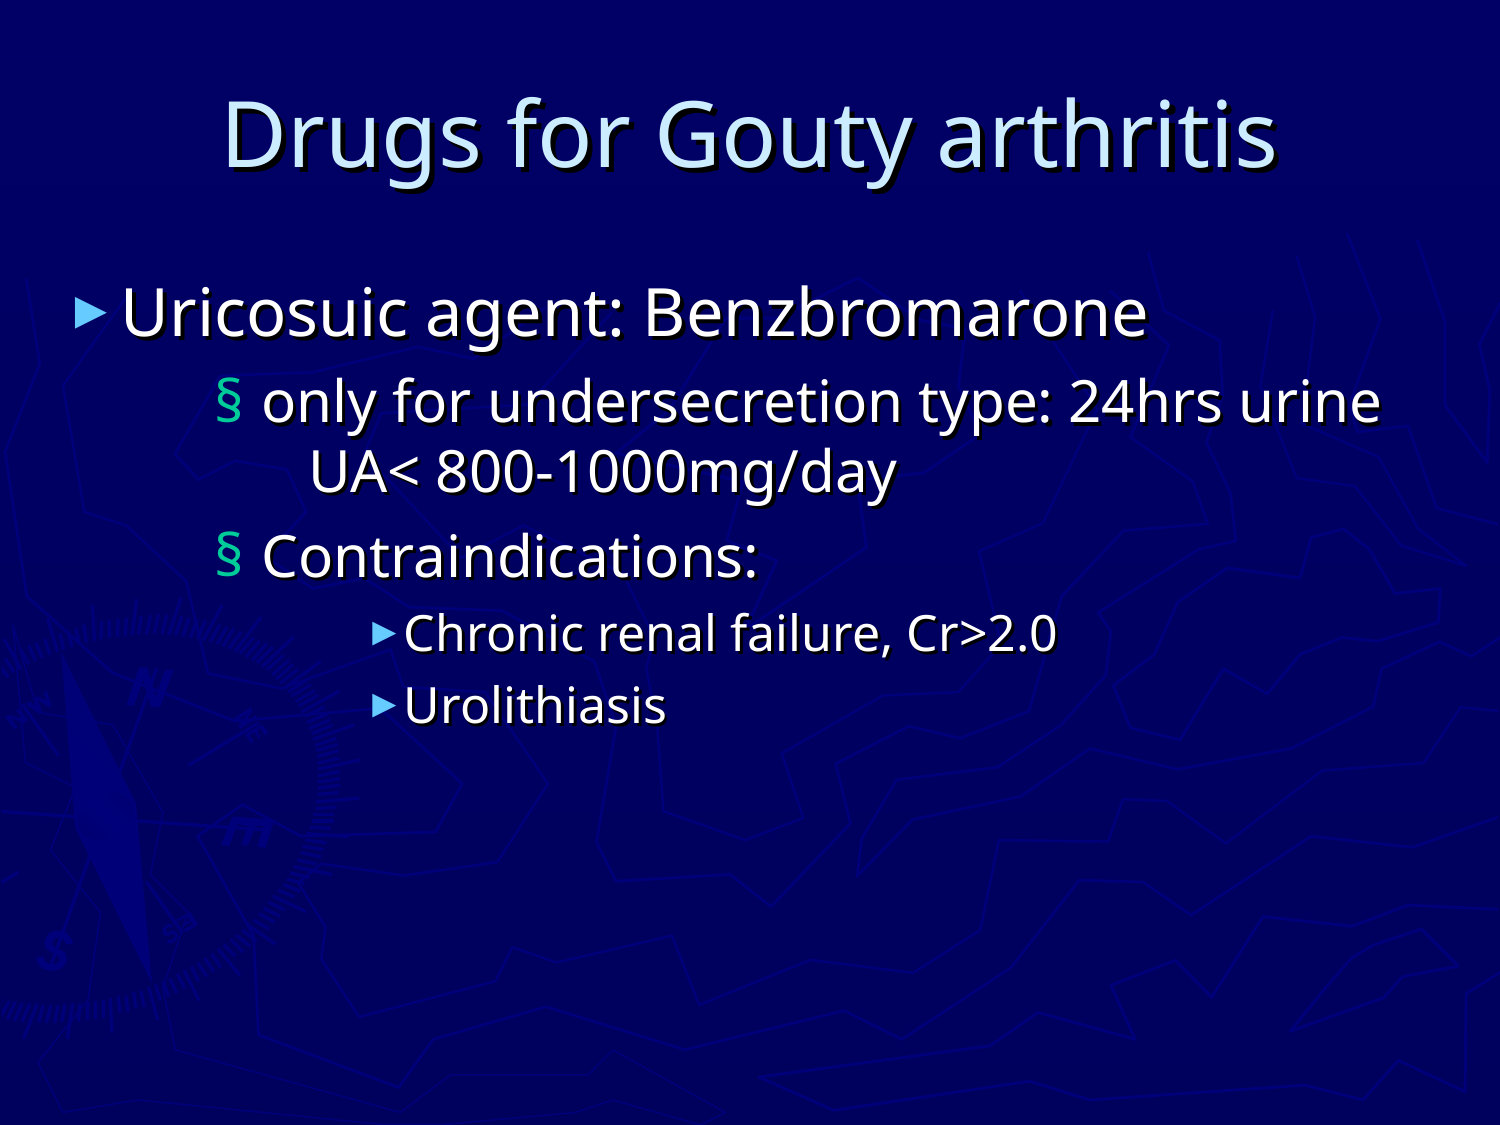

# Drugs for Gouty arthritis
Uricosuic agent: Benzbromarone
only for undersecretion type: 24hrs urine UA< 800-1000mg/day
Contraindications:
Chronic renal failure, Cr>2.0
Urolithiasis